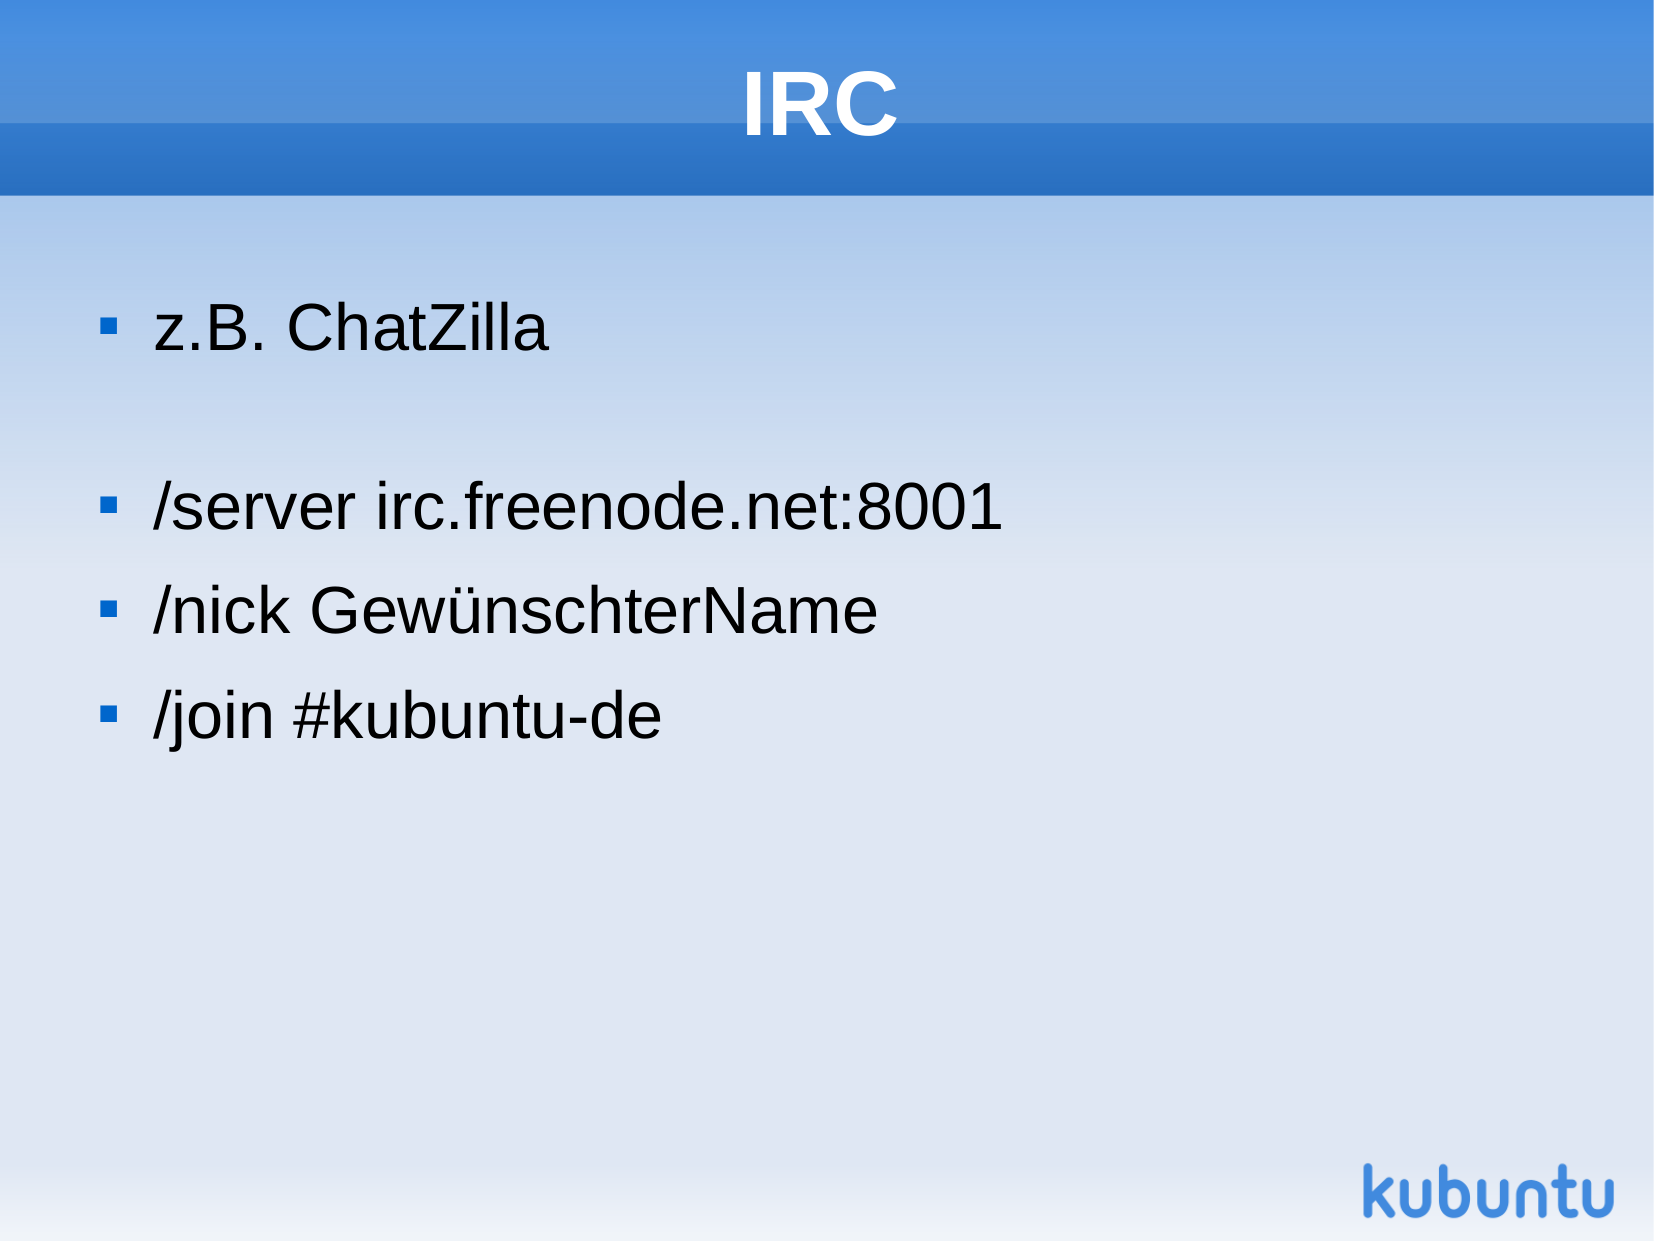

# IRC
z.B. ChatZilla
/server irc.freenode.net:8001
/nick GewünschterName
/join #kubuntu-de